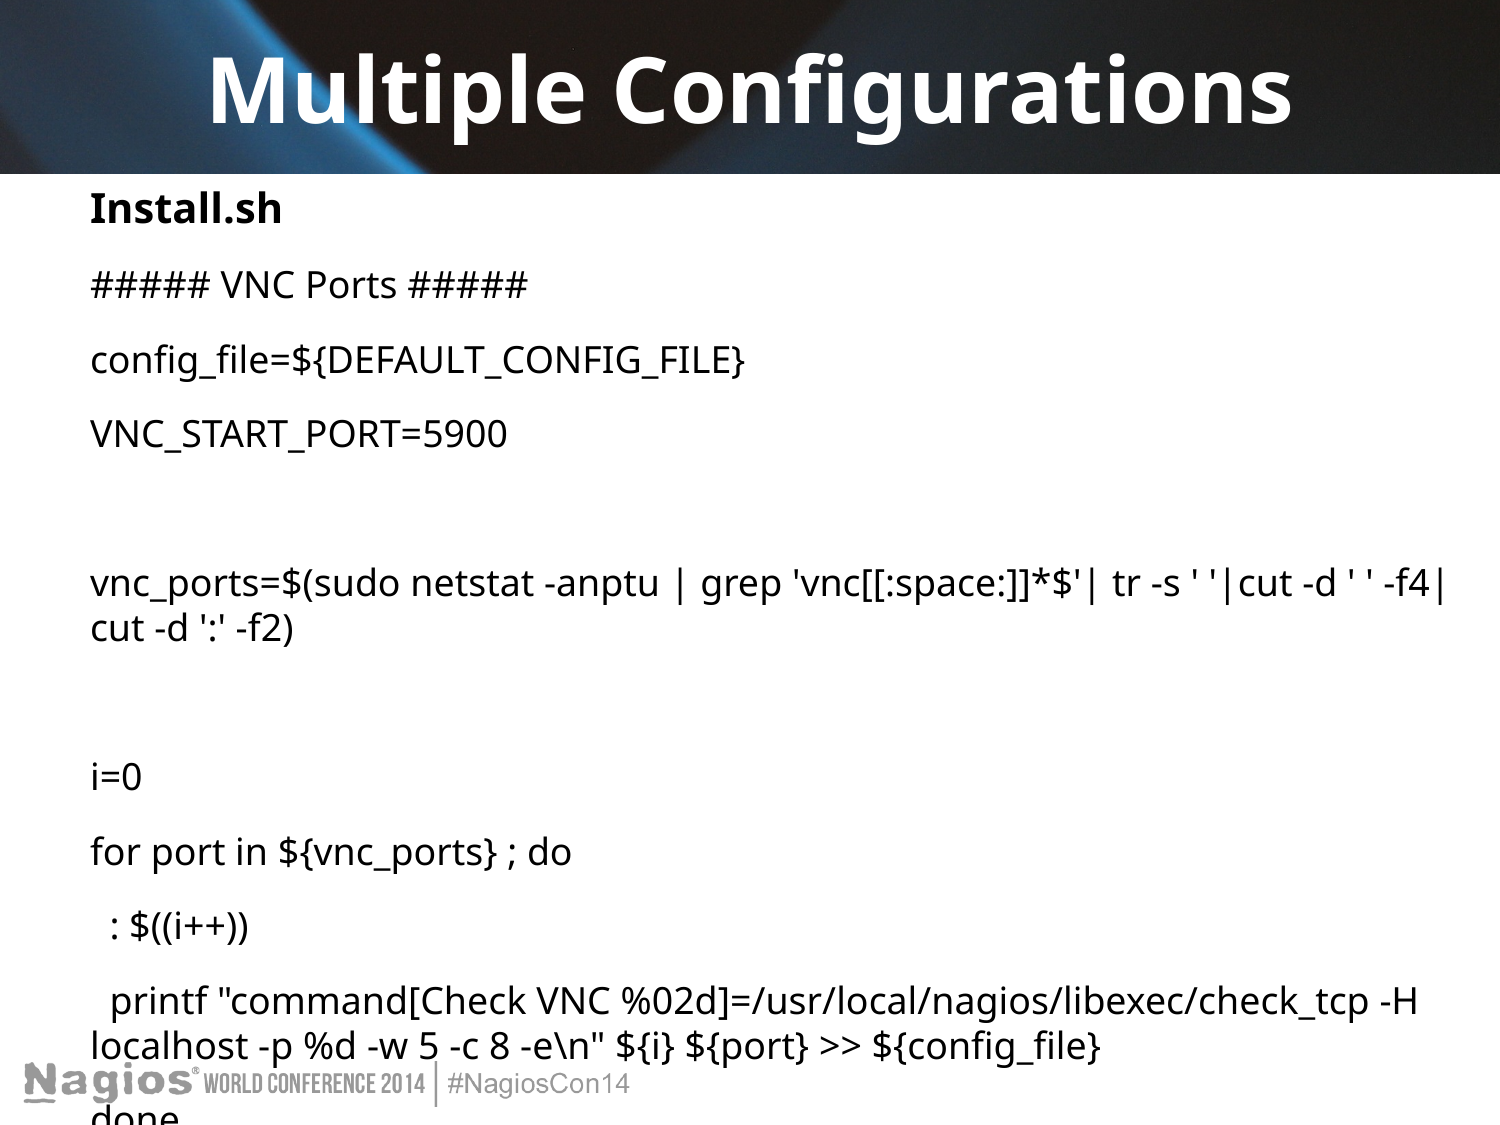

# Multiple Configurations
Install.sh
##### VNC Ports #####
config_file=${DEFAULT_CONFIG_FILE}
VNC_START_PORT=5900
vnc_ports=$(sudo netstat -anptu | grep 'vnc[[:space:]]*$'| tr -s ' '|cut -d ' ' -f4|cut -d ':' -f2)
i=0
for port in ${vnc_ports} ; do
 : $((i++))
 printf "command[Check VNC %02d]=/usr/local/nagios/libexec/check_tcp -H localhost -p %d -w 5 -c 8 -e\n" ${i} ${port} >> ${config_file}
done